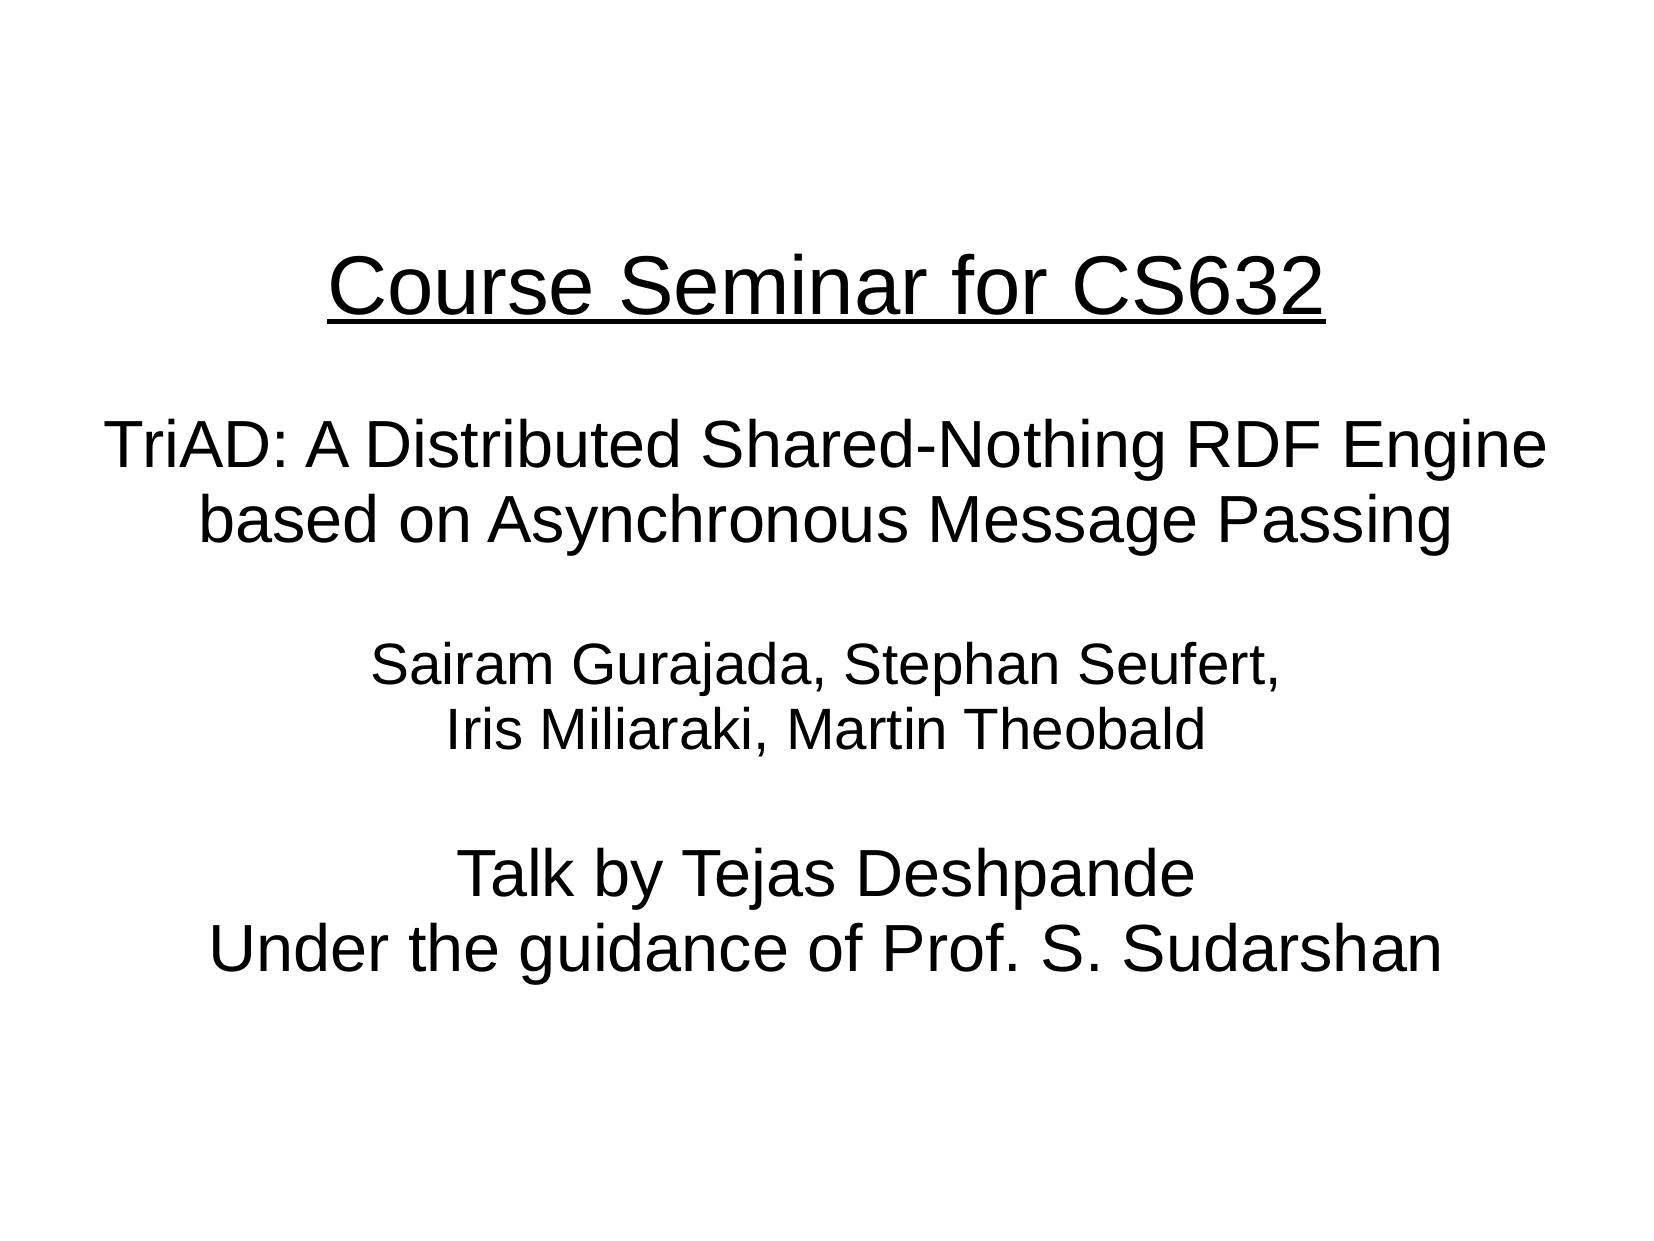

#
Course Seminar for CS632
TriAD: A Distributed Shared-Nothing RDF Engine
based on Asynchronous Message Passing
Sairam Gurajada, Stephan Seufert,
Iris Miliaraki, Martin Theobald
Talk by Tejas Deshpande
Under the guidance of Prof. S. Sudarshan